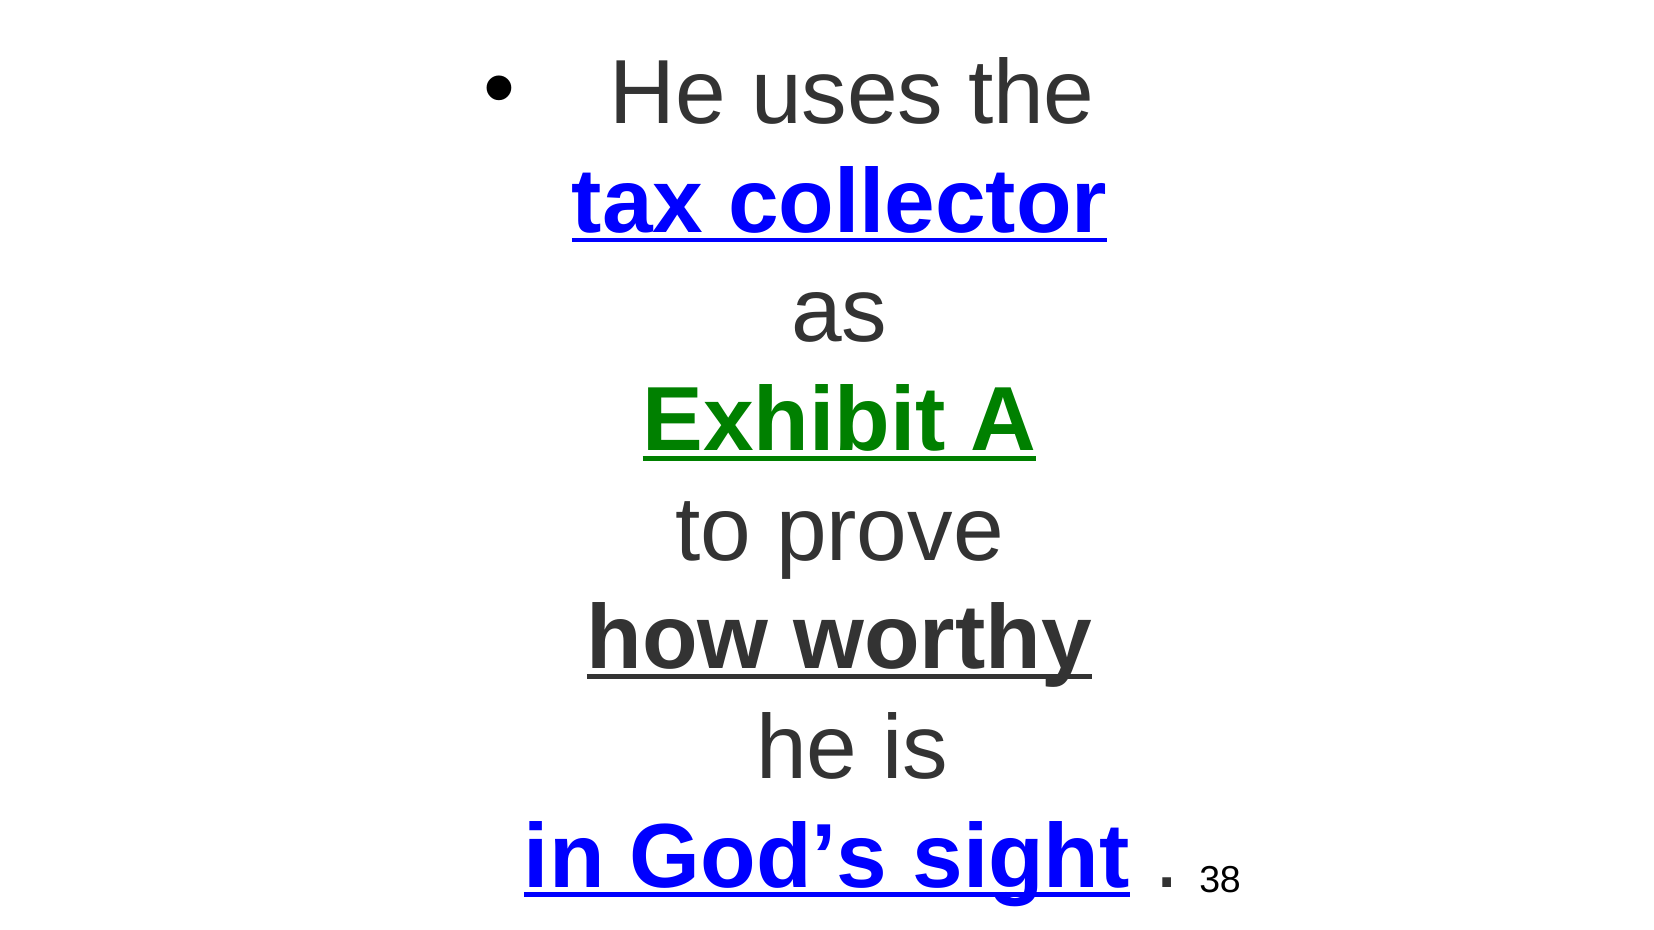

# He uses the tax collector as Exhibit A to prove how worthy he is in God’s sight .
38